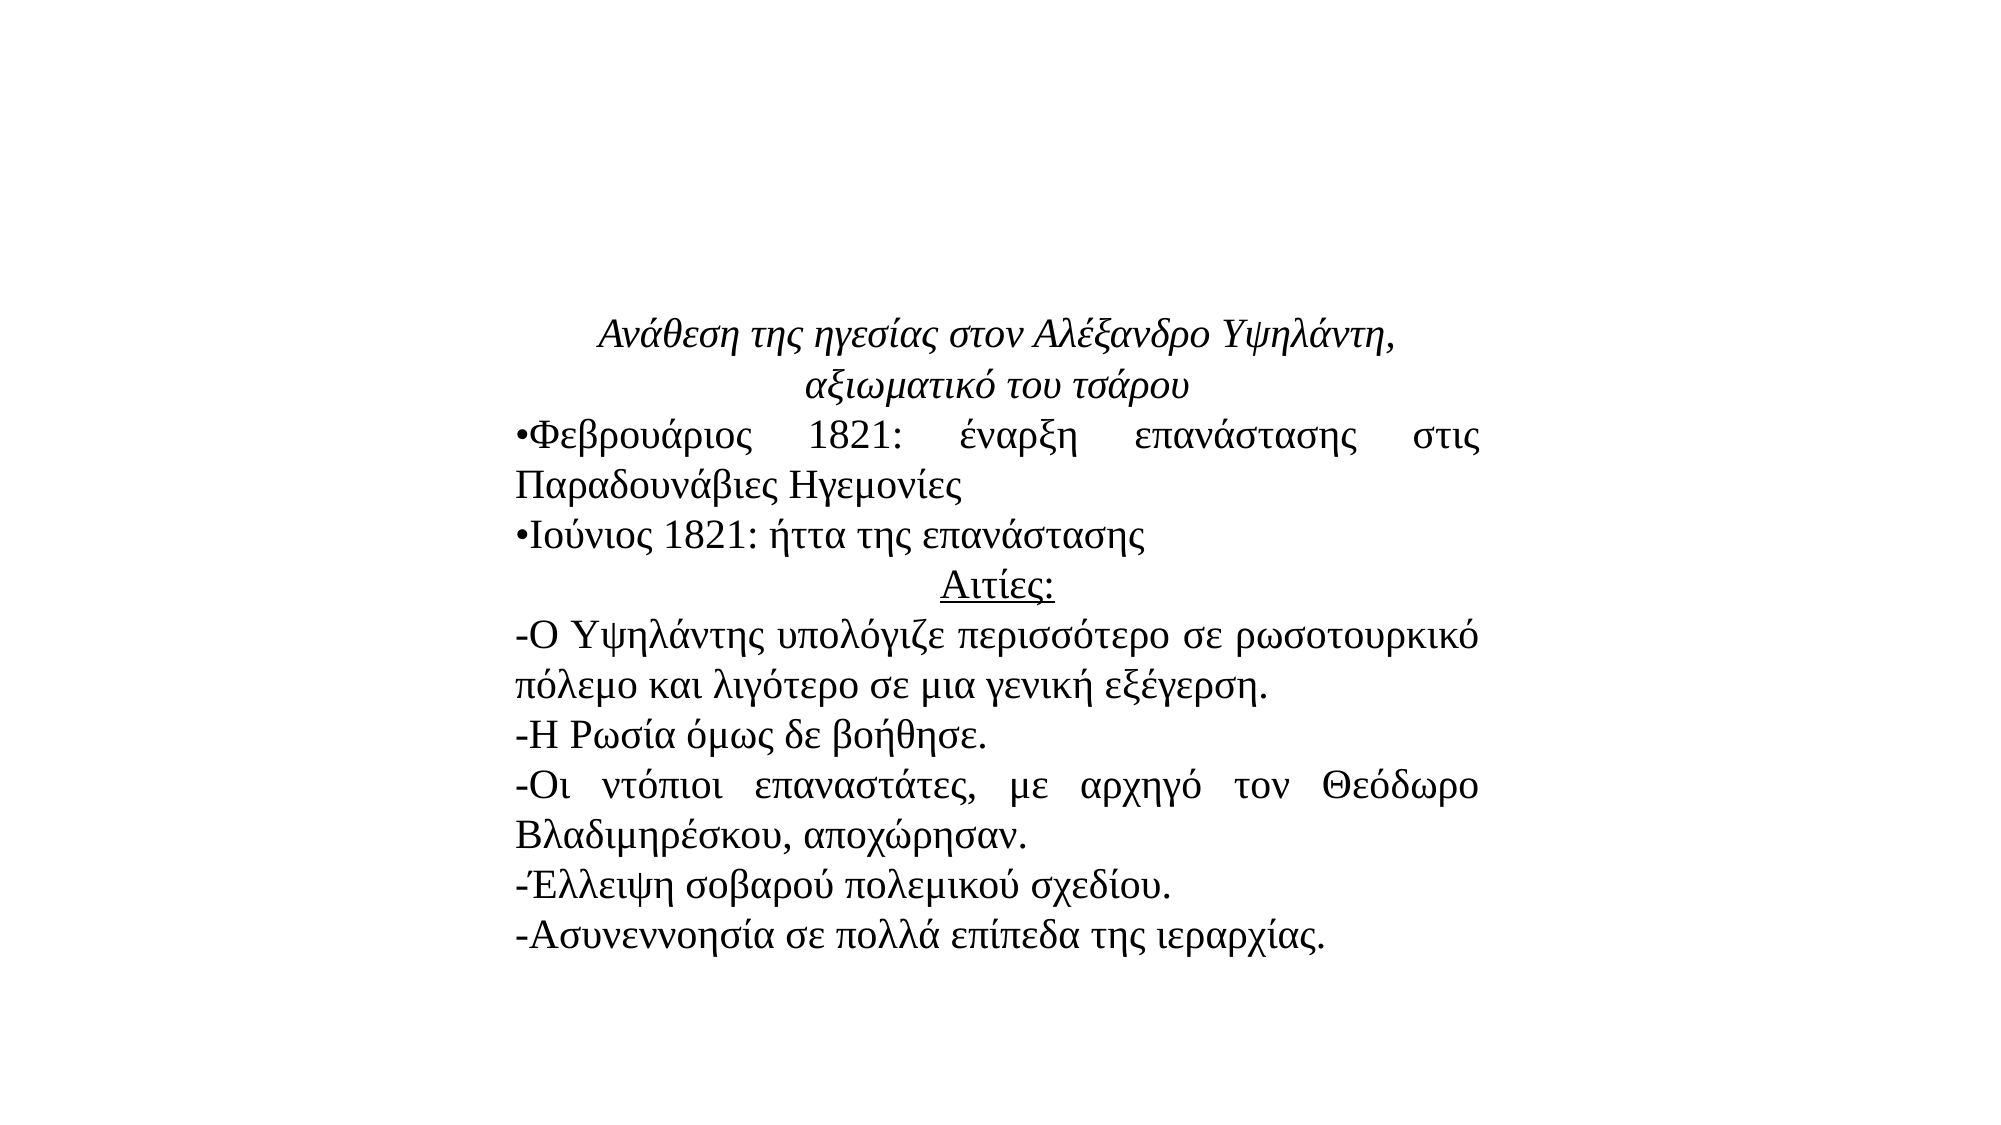

Ανάθεση της ηγεσίας στον Αλέξανδρο Υψηλάντη, αξιωματικό του τσάρου
•Φεβρουάριος 1821: έναρξη επανάστασης στις Παραδουνάβιες Ηγεμονίες
•Ιούνιος 1821: ήττα της επανάστασης
Αιτίες:
-Ο Υψηλάντης υπολόγιζε περισσότερο σε ρωσοτουρκικό πόλεμο και λιγότερο σε μια γενική εξέγερση.
-Η Ρωσία όμως δε βοήθησε.
-Οι ντόπιοι επαναστάτες, με αρχηγό τον Θεόδωρο Βλαδιμηρέσκου, αποχώρησαν.
-Έλλειψη σοβαρού πολεμικού σχεδίου.
-Ασυνεννοησία σε πολλά επίπεδα της ιεραρχίας.